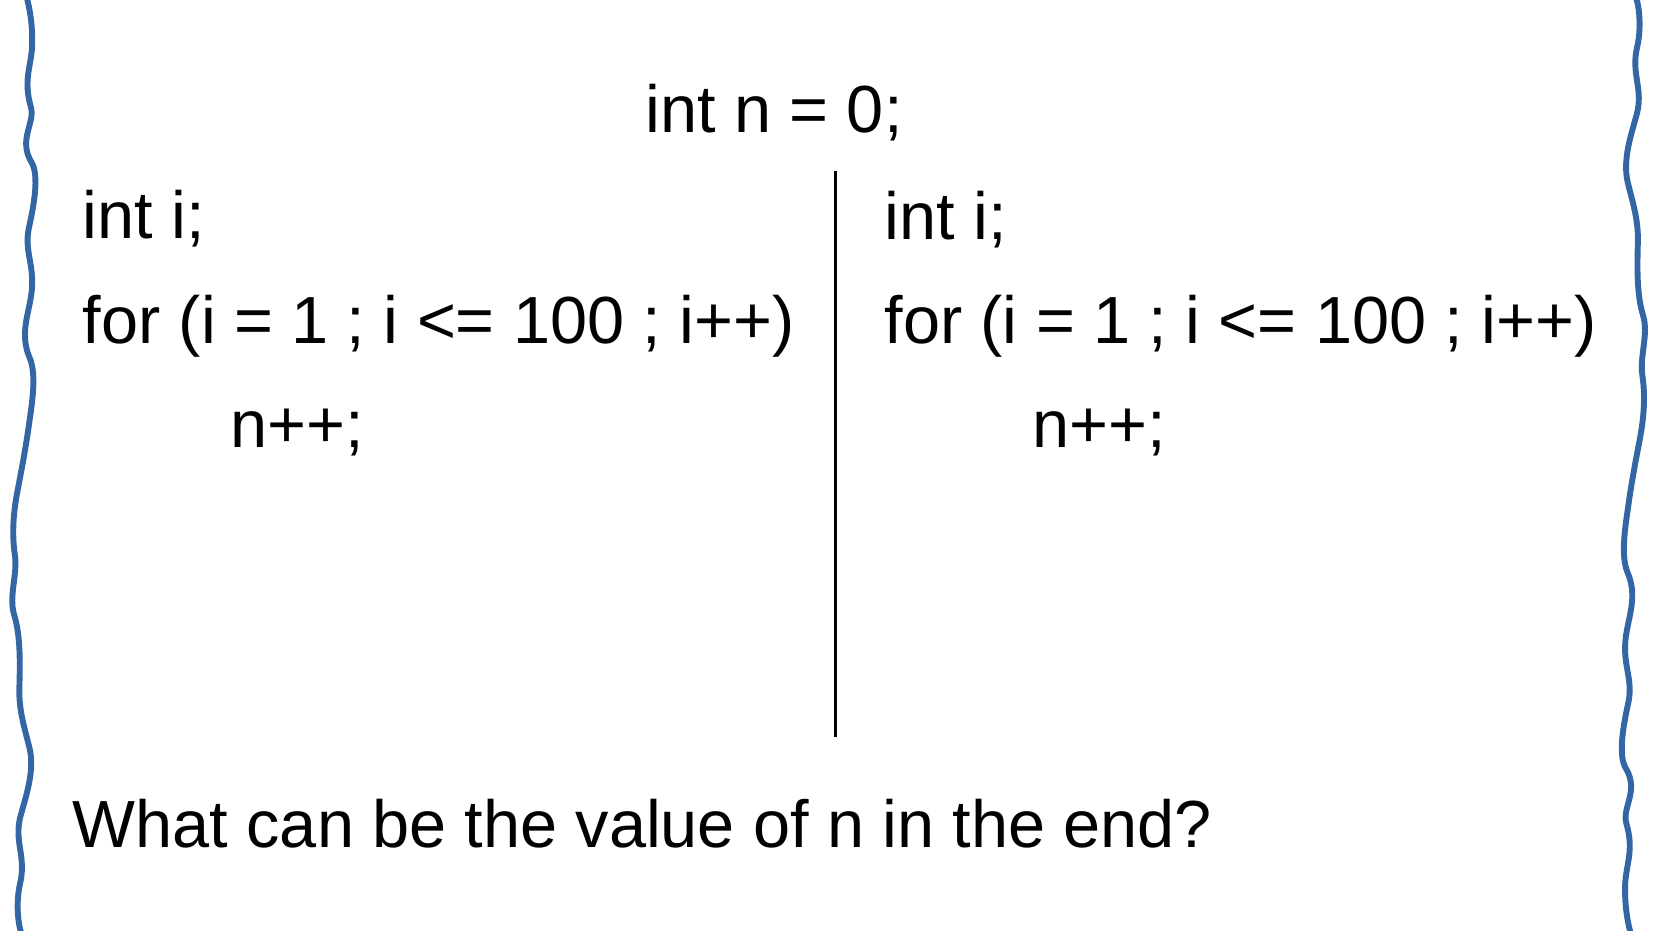

int n = 0;
# int i;
for (i = 1 ; i <= 100 ; i++)
 n++;
int i;
for (i = 1 ; i <= 100 ; i++)
 n++;
What can be the value of n in the end?